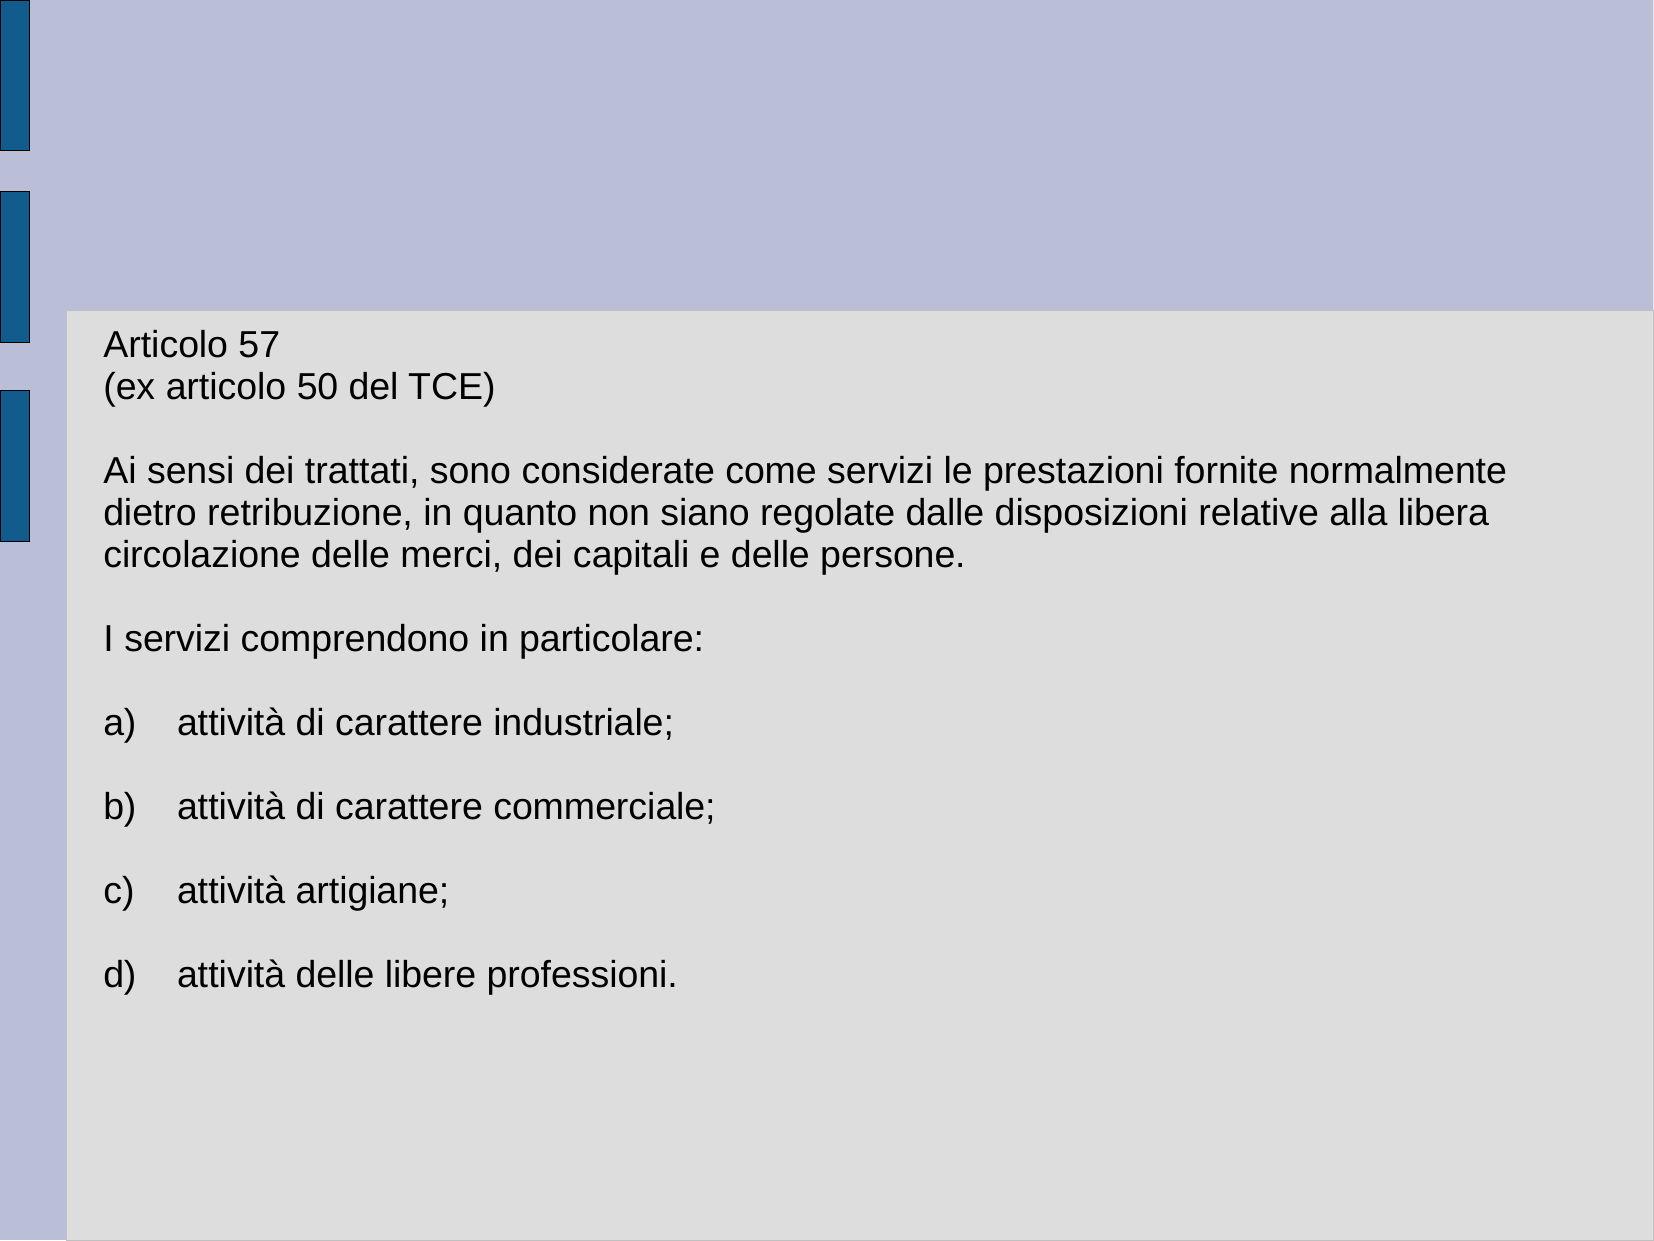

Articolo 57
(ex articolo 50 del TCE)
Ai sensi dei trattati, sono considerate come servizi le prestazioni fornite normalmente dietro retribuzione, in quanto non siano regolate dalle disposizioni relative alla libera circolazione delle merci, dei capitali e delle persone.
I servizi comprendono in particolare:
a)	attività di carattere industriale;
b)	attività di carattere commerciale;
c)	attività artigiane;
d)	attività delle libere professioni.